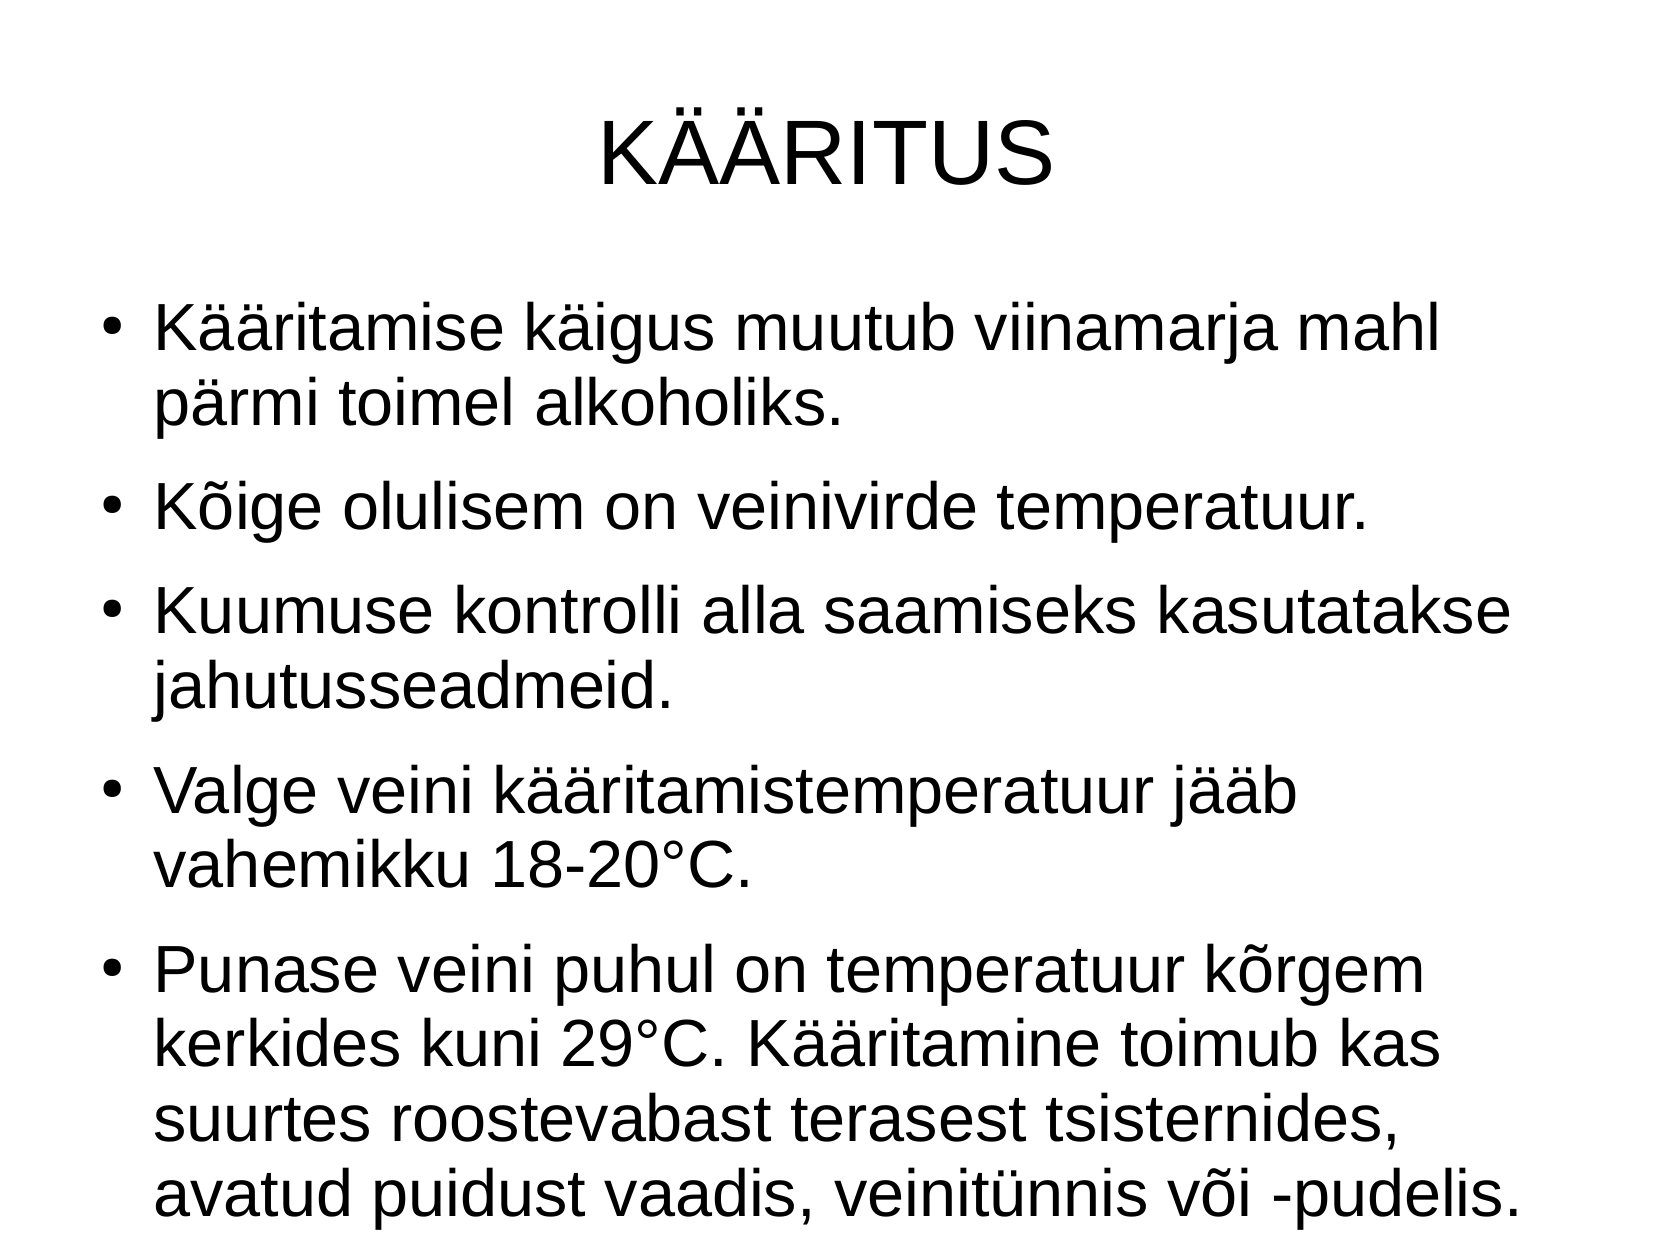

# KÄÄRITUS
Kääritamise käigus muutub viinamarja mahl pärmi toimel alkoholiks.
Kõige olulisem on veinivirde temperatuur.
Kuumuse kontrolli alla saamiseks kasutatakse jahutusseadmeid.
Valge veini kääritamistemperatuur jääb vahemikku 18-20°C.
Punase veini puhul on temperatuur kõrgem kerkides kuni 29°C. Kääritamine toimub kas suurtes roostevabast terasest tsisternides, avatud puidust vaadis, veinitünnis või -pudelis.